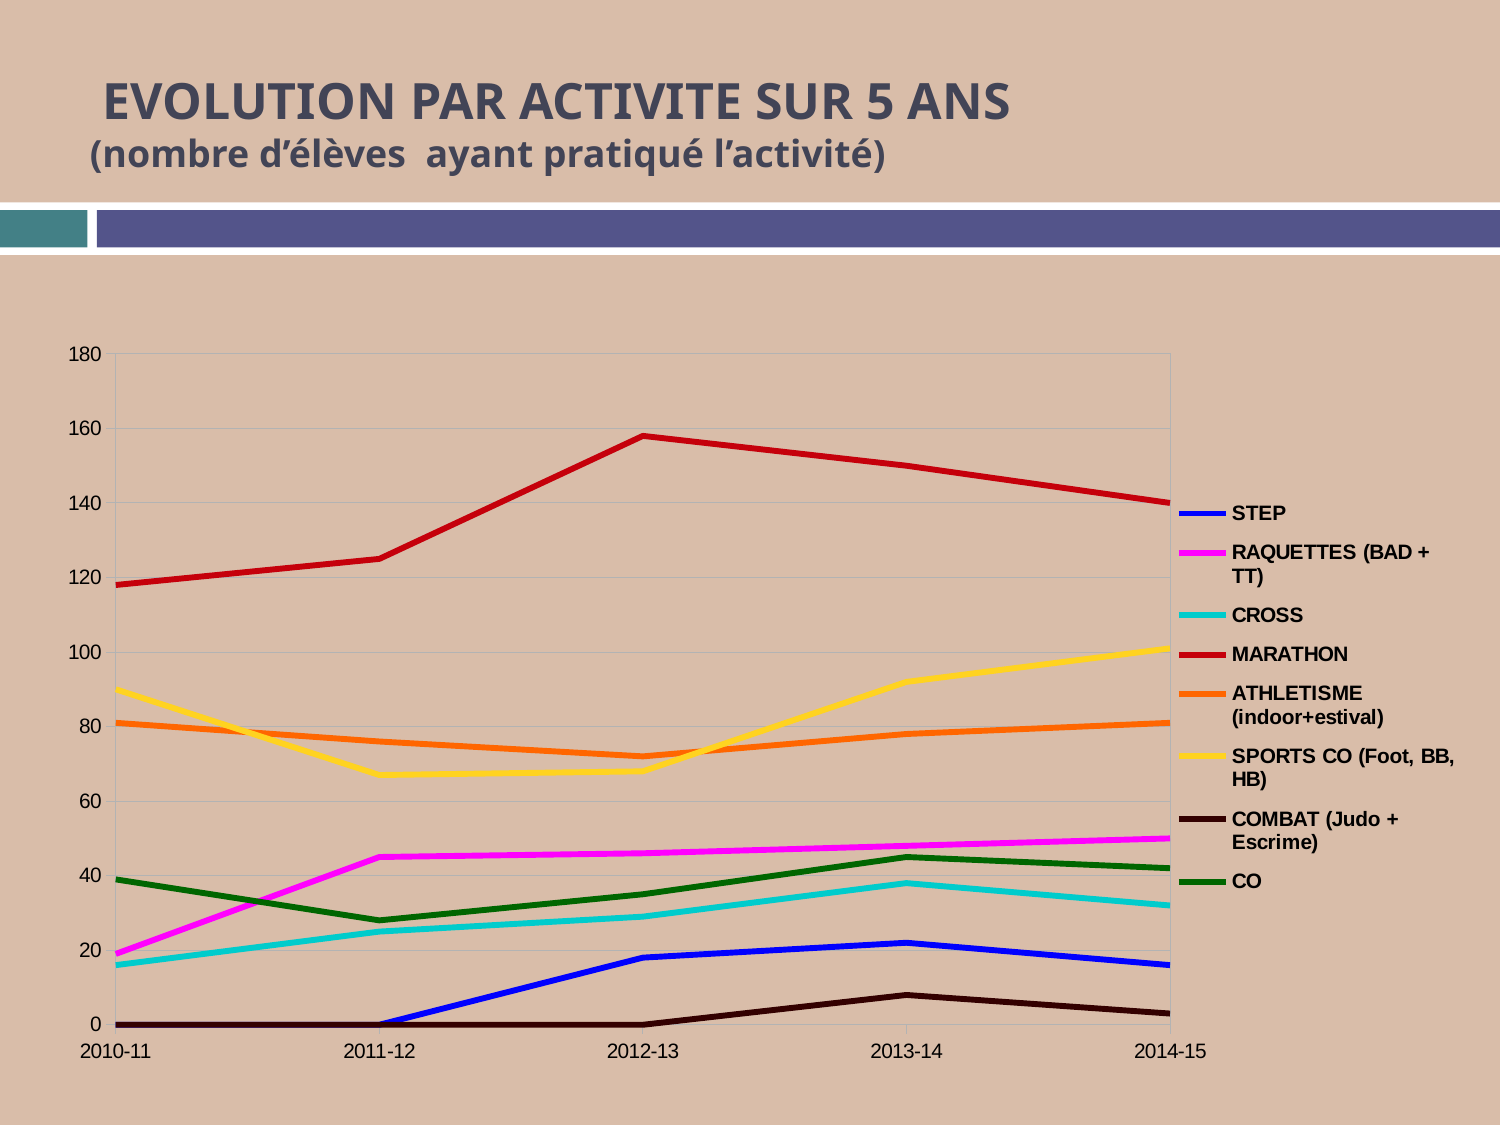

# EVOLUTION PAR ACTIVITE SUR 5 ANS (nombre d’élèves ayant pratiqué l’activité)
### Chart
| Category | STEP | RAQUETTES (BAD + TT) | CROSS | MARATHON | ATHLETISME (indoor+estival) | SPORTS CO (Foot, BB, HB) | COMBAT (Judo + Escrime) | CO |
|---|---|---|---|---|---|---|---|---|
| 2010-11 | 0.0 | 19.0 | 16.0 | 118.0 | 81.0 | 90.0 | 0.0 | 39.0 |
| 2011-12 | 0.0 | 45.0 | 25.0 | 125.0 | 76.0 | 67.0 | 0.0 | 28.0 |
| 2012-13 | 18.0 | 46.0 | 29.0 | 158.0 | 72.0 | 68.0 | 0.0 | 35.0 |
| 2013-14 | 22.0 | 48.0 | 38.0 | 150.0 | 78.0 | 92.0 | 8.0 | 45.0 |
| 2014-15 | 16.0 | 50.0 | 32.0 | 140.0 | 81.0 | 101.0 | 3.0 | 42.0 |